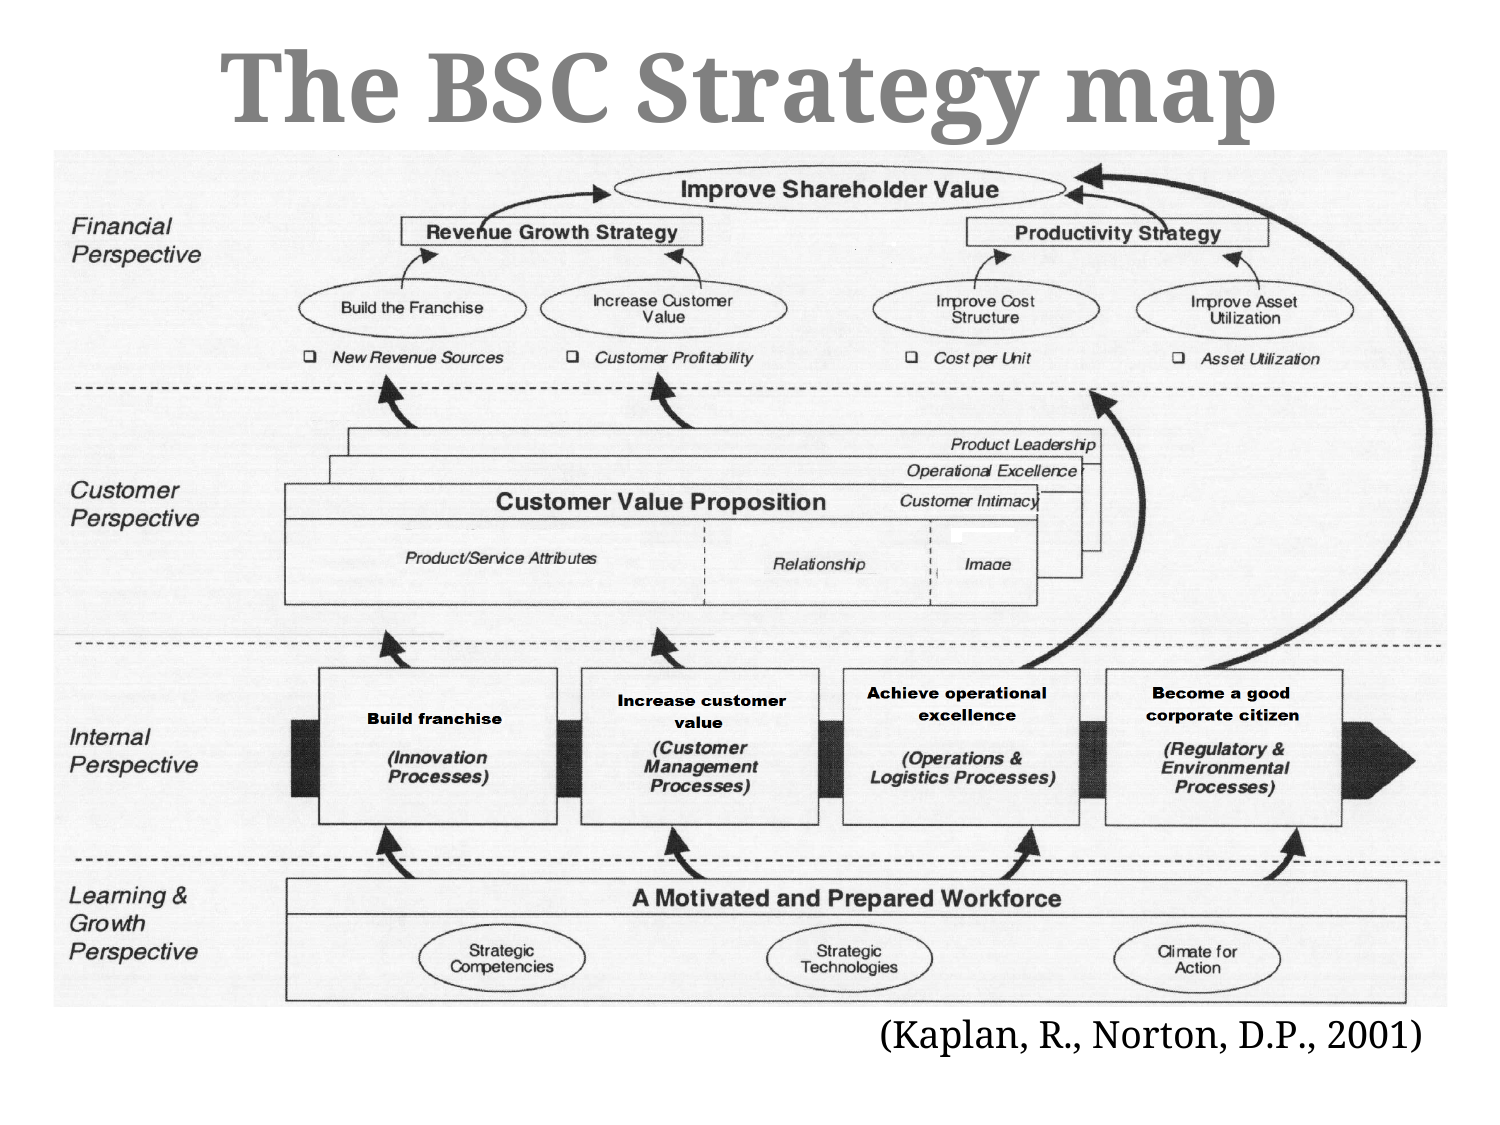

The BSC Strategy map
#
(Kaplan, R., Norton, D.P., 2001)